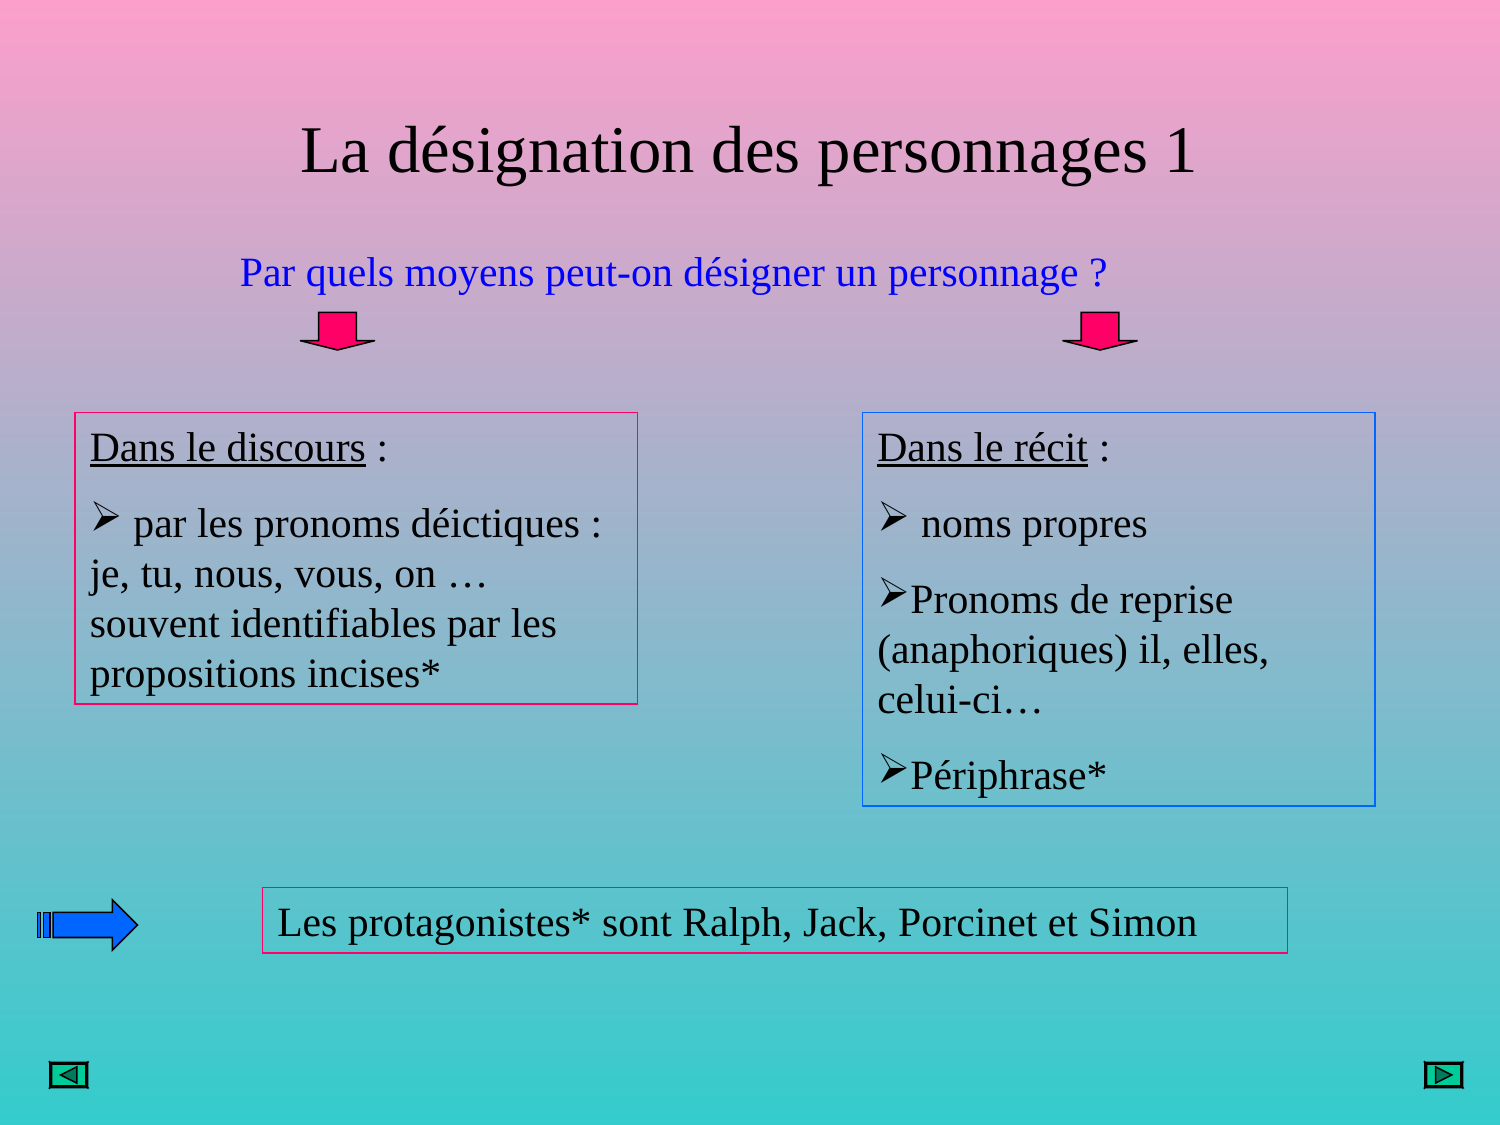

# La désignation des personnages 1
Par quels moyens peut-on désigner un personnage ?
Dans le discours :
 par les pronoms déictiques : je, tu, nous, vous, on … souvent identifiables par les propositions incises*
Dans le récit :
 noms propres
Pronoms de reprise (anaphoriques) il, elles, celui-ci…
Périphrase*
Les protagonistes* sont Ralph, Jack, Porcinet et Simon